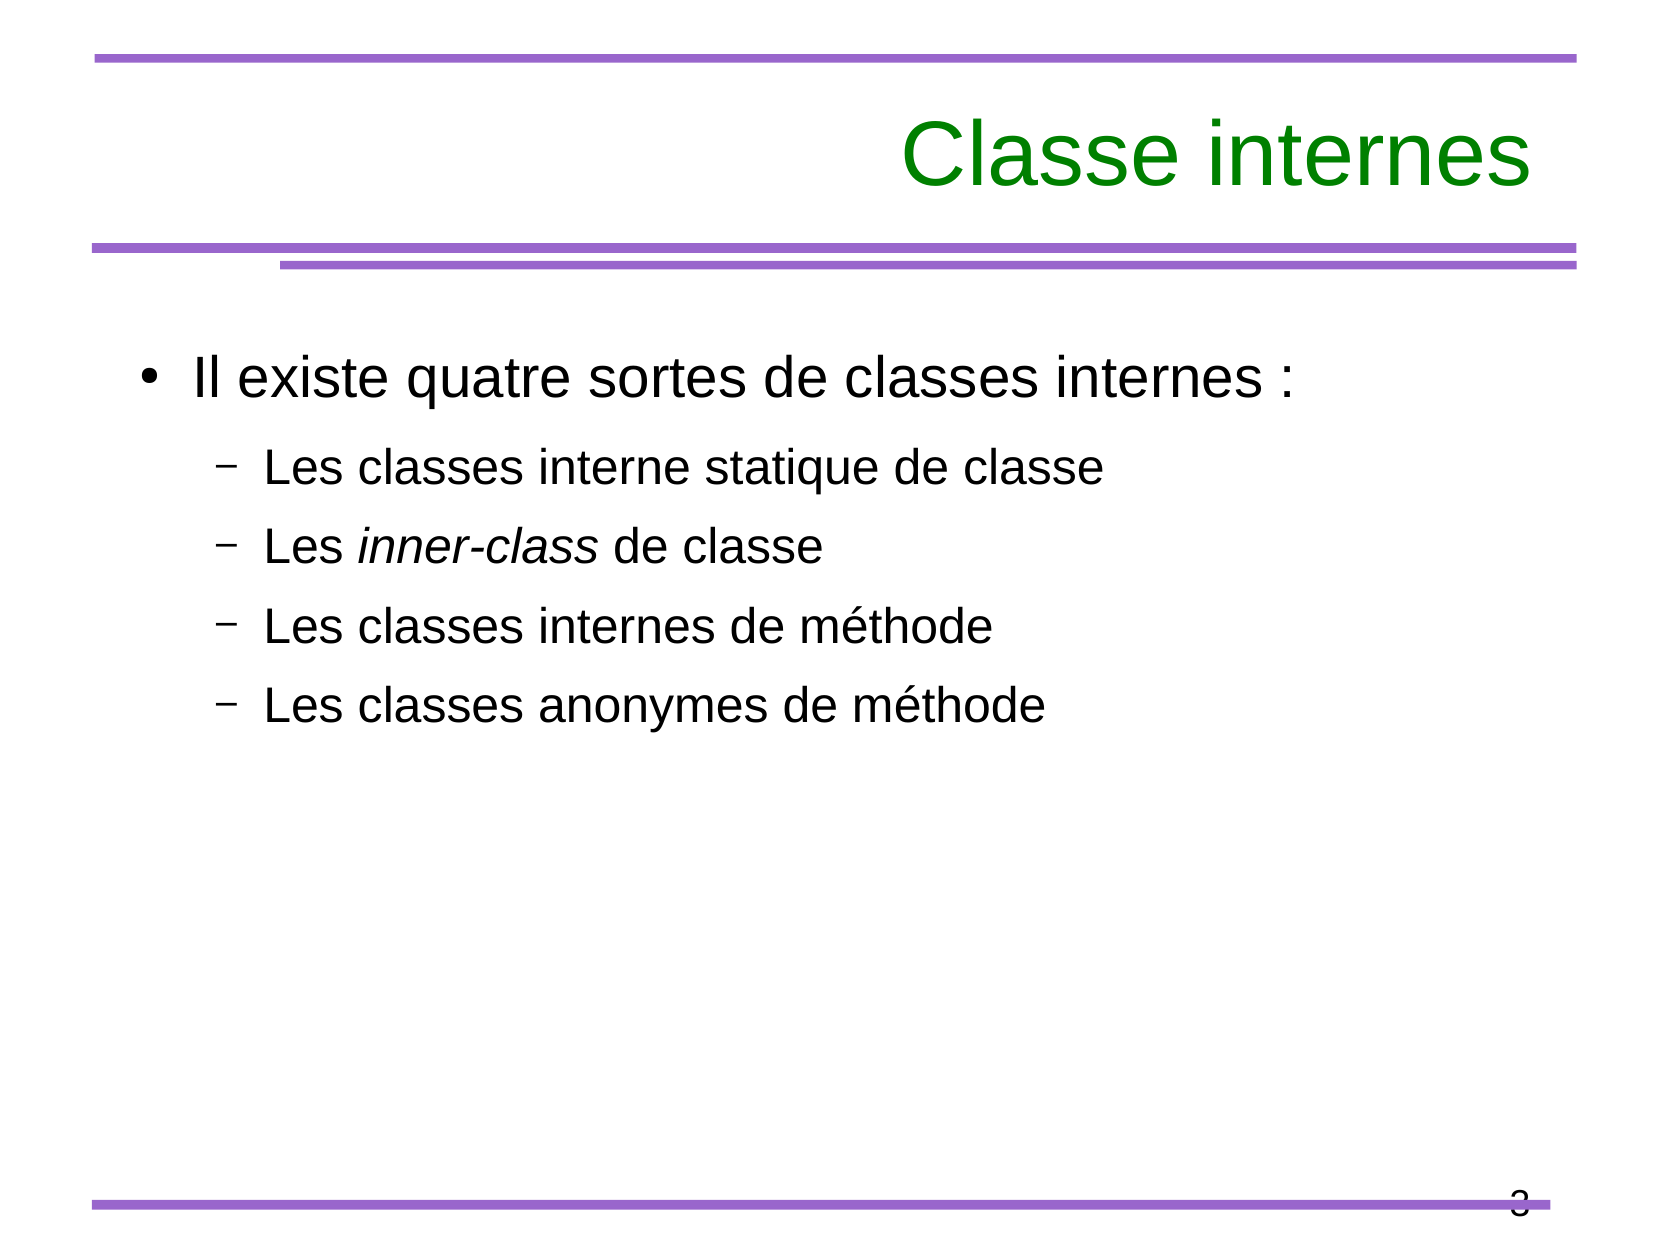

# Classe internes
Il existe quatre sortes de classes internes :
Les classes interne statique de classe
Les inner-class de classe
Les classes internes de méthode
Les classes anonymes de méthode